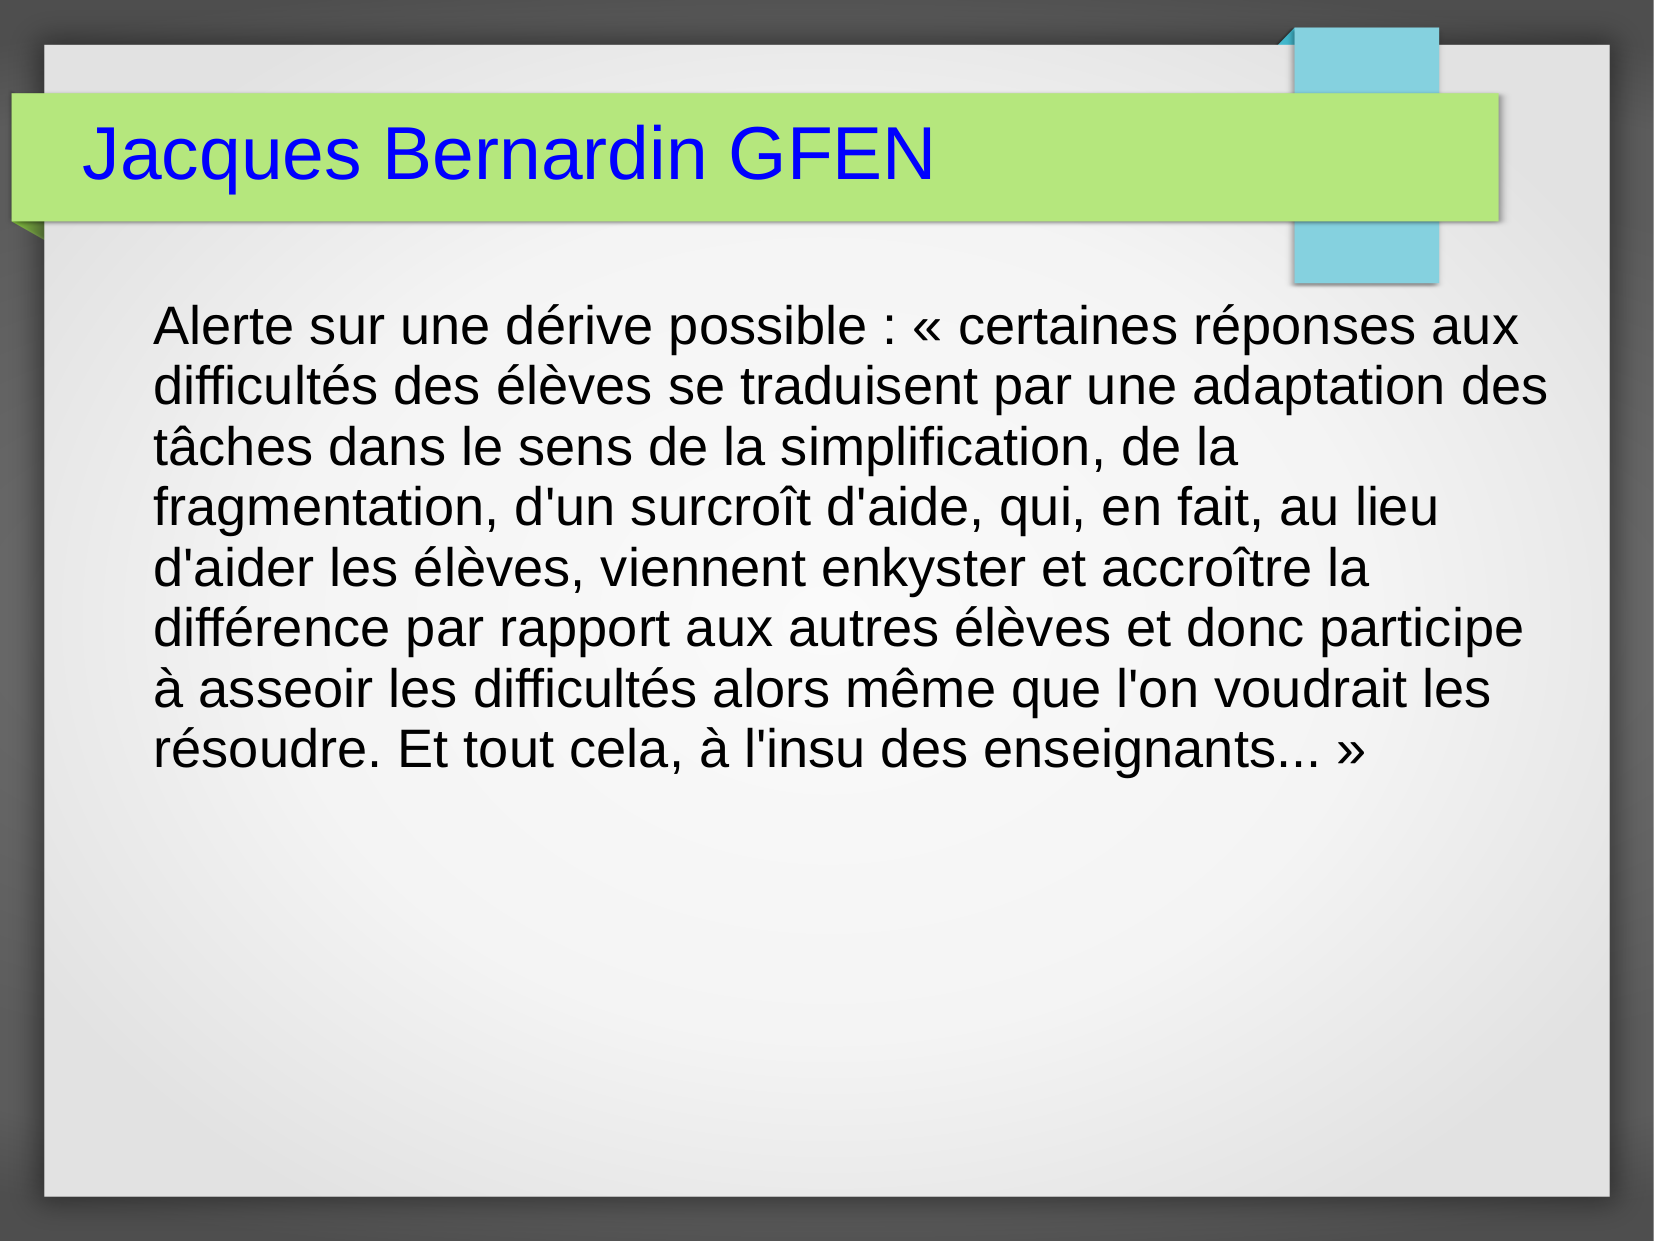

# Jacques Bernardin GFEN
Alerte sur une dérive possible : « certaines réponses aux difficultés des élèves se traduisent par une adaptation des tâches dans le sens de la simplification, de la fragmentation, d'un surcroît d'aide, qui, en fait, au lieu d'aider les élèves, viennent enkyster et accroître la différence par rapport aux autres élèves et donc participe à asseoir les difficultés alors même que l'on voudrait les résoudre. Et tout cela, à l'insu des enseignants... »